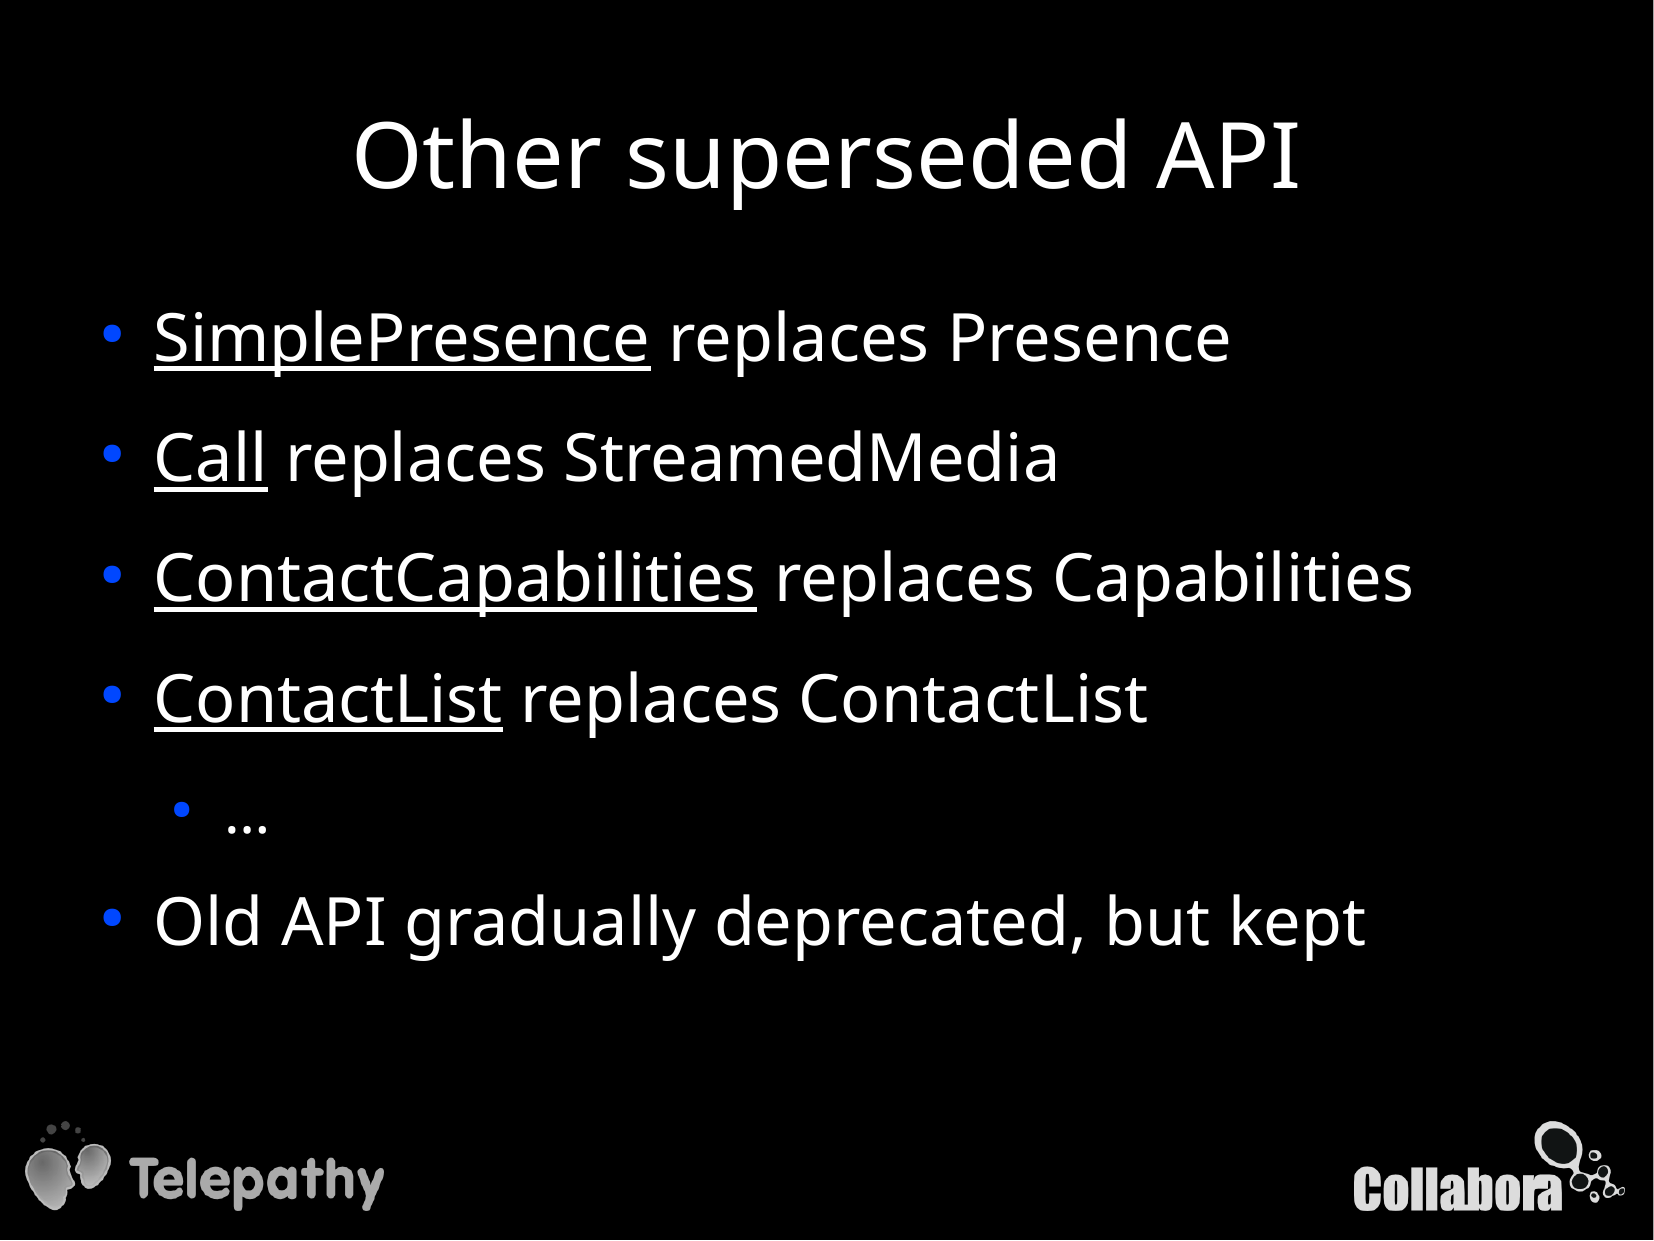

# Other superseded API
SimplePresence replaces Presence
Call replaces StreamedMedia
ContactCapabilities replaces Capabilities
ContactList replaces ContactList
…
Old API gradually deprecated, but kept